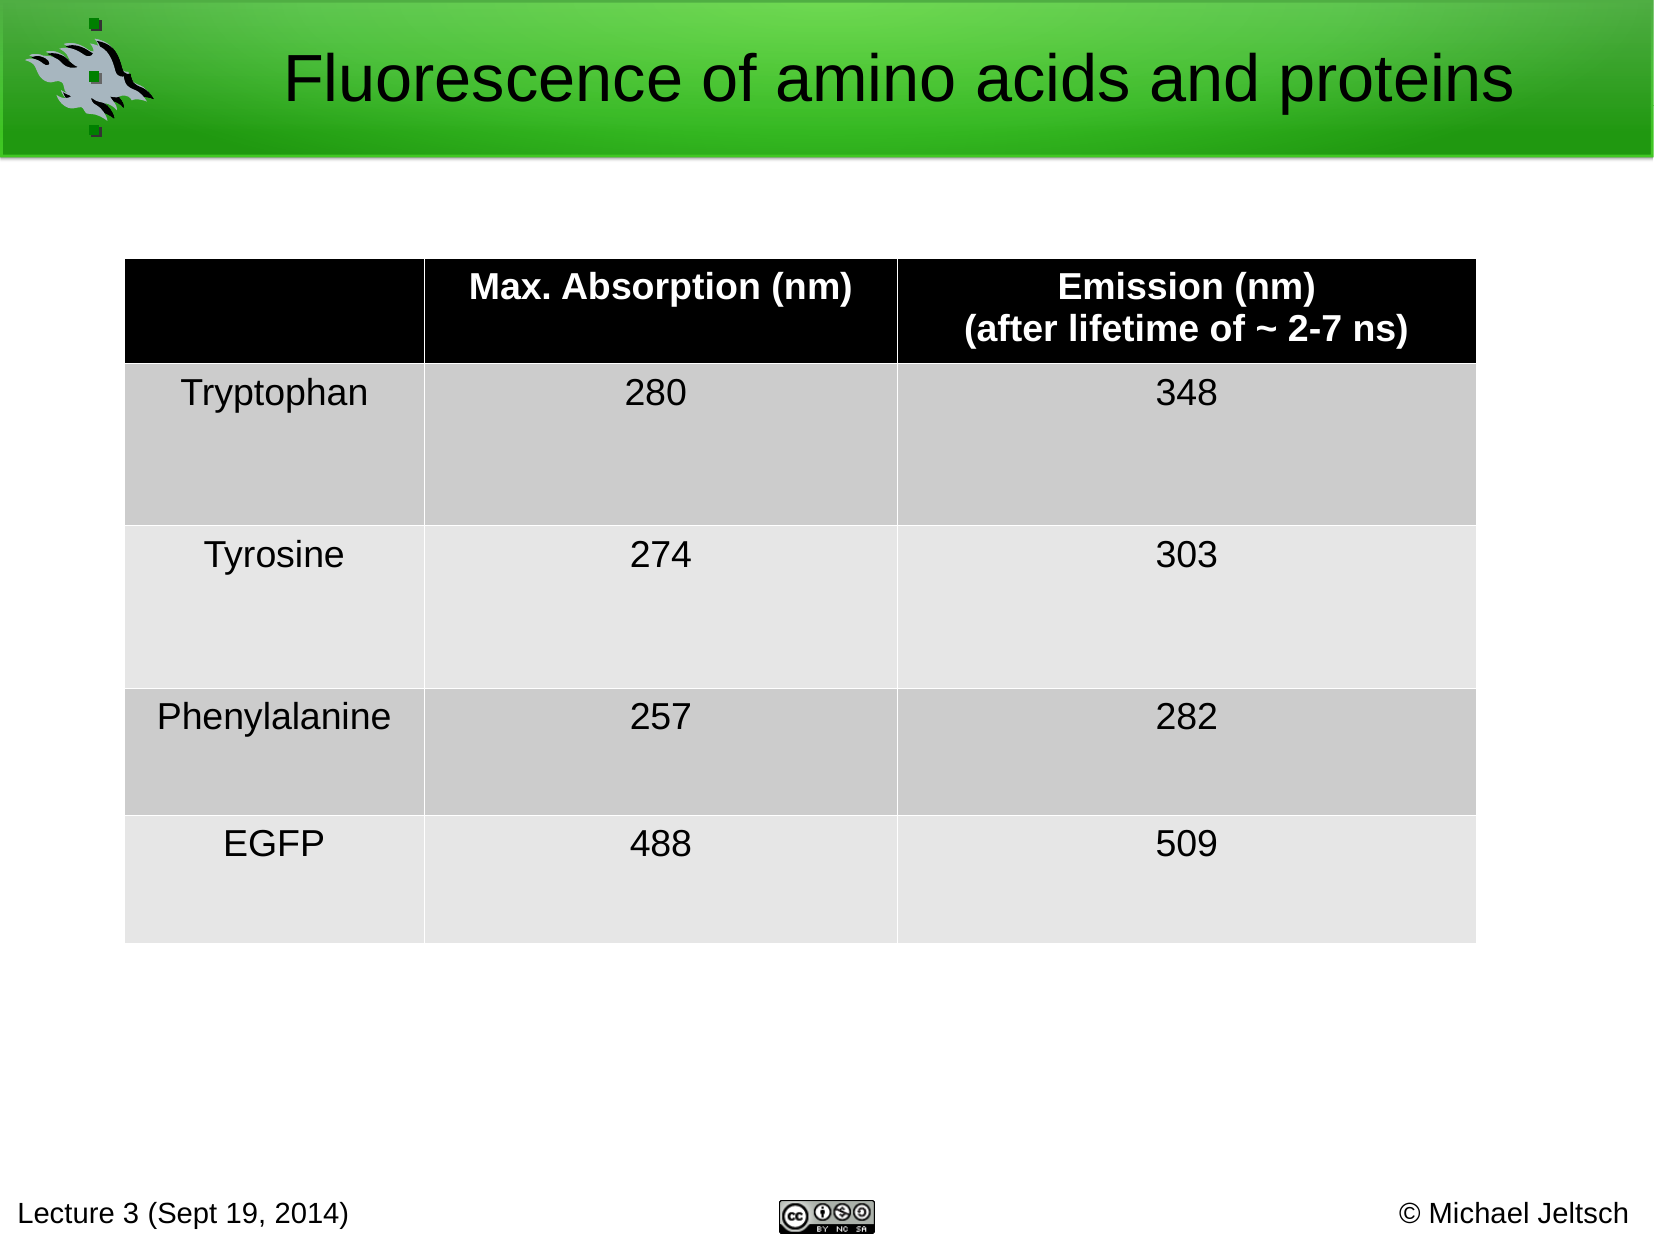

Fluorescence of amino acids and proteins
| | Max. Absorption (nm) | Emission (nm) (after lifetime of ~ 2-7 ns) |
| --- | --- | --- |
| Tryptophan | 280 | 348 |
| Tyrosine | 274 | 303 |
| Phenylalanine | 257 | 282 |
| EGFP | 488 | 509 |